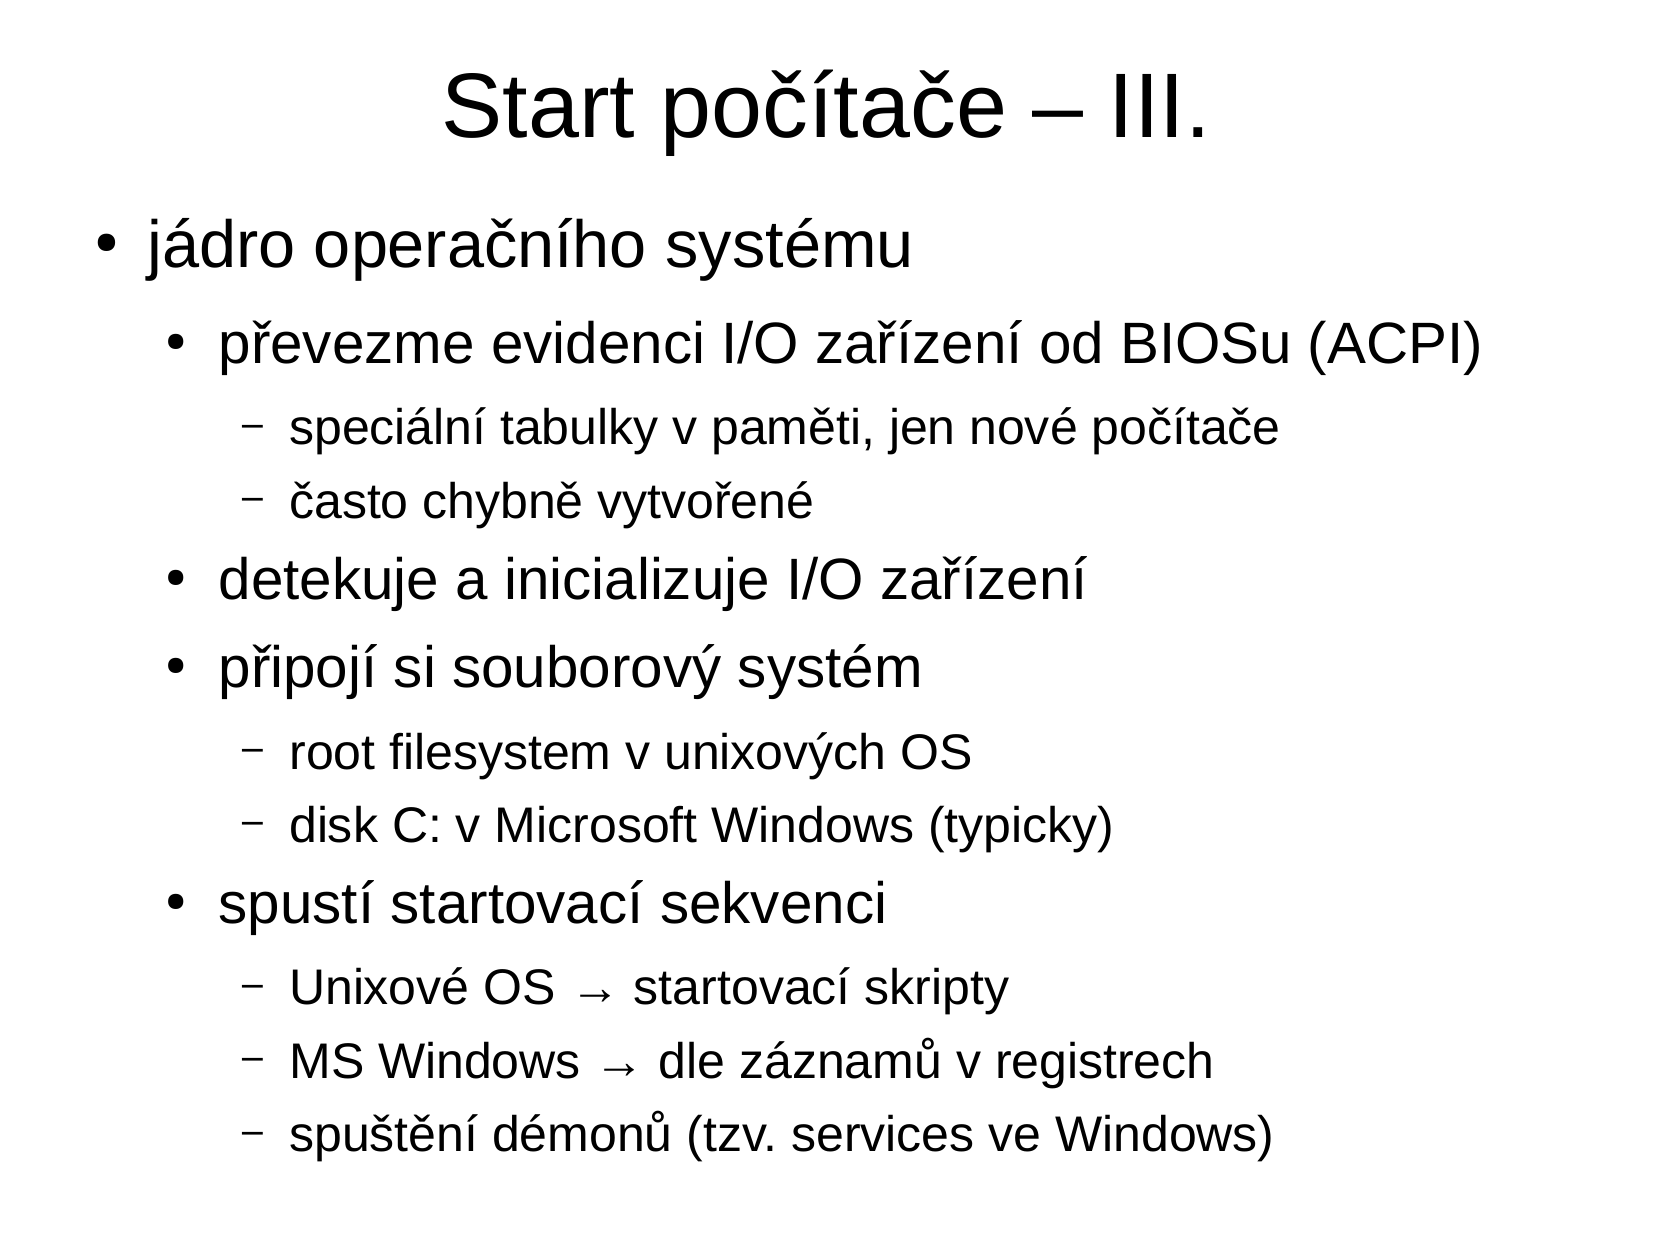

# Start počítače – III.
jádro operačního systému
převezme evidenci I/O zařízení od BIOSu (ACPI)
speciální tabulky v paměti, jen nové počítače
často chybně vytvořené
detekuje a inicializuje I/O zařízení
připojí si souborový systém
root filesystem v unixových OS
disk C: v Microsoft Windows (typicky)
spustí startovací sekvenci
Unixové OS → startovací skripty
MS Windows → dle záznamů v registrech
spuštění démonů (tzv. services ve Windows)